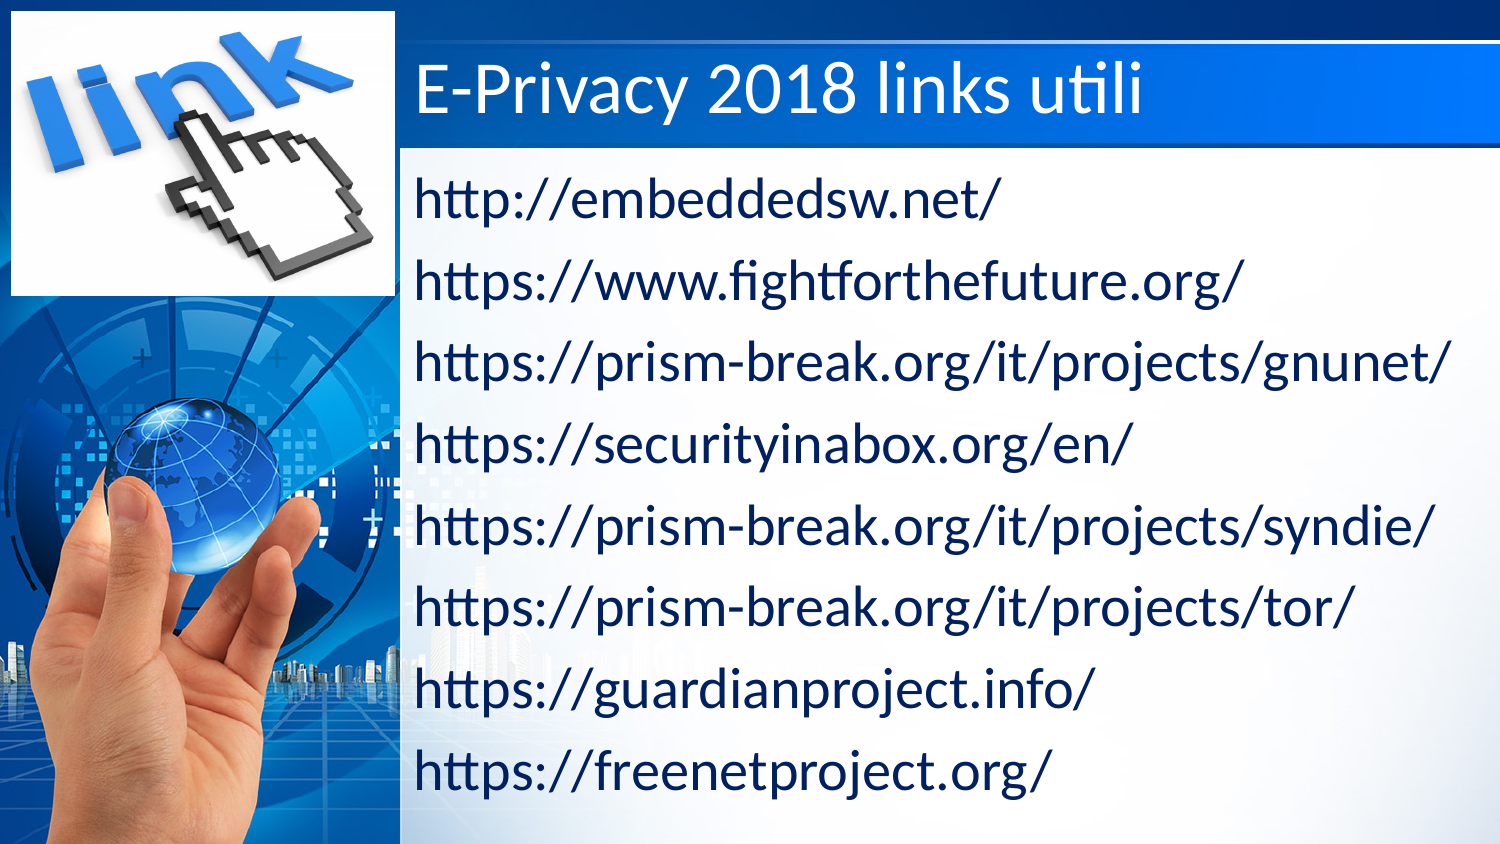

# E-Privacy 2018 links utili
http://embeddedsw.net/
https://www.fightforthefuture.org/
https://prism-break.org/it/projects/gnunet/
https://securityinabox.org/en/
https://prism-break.org/it/projects/syndie/
https://prism-break.org/it/projects/tor/
https://guardianproject.info/
https://freenetproject.org/